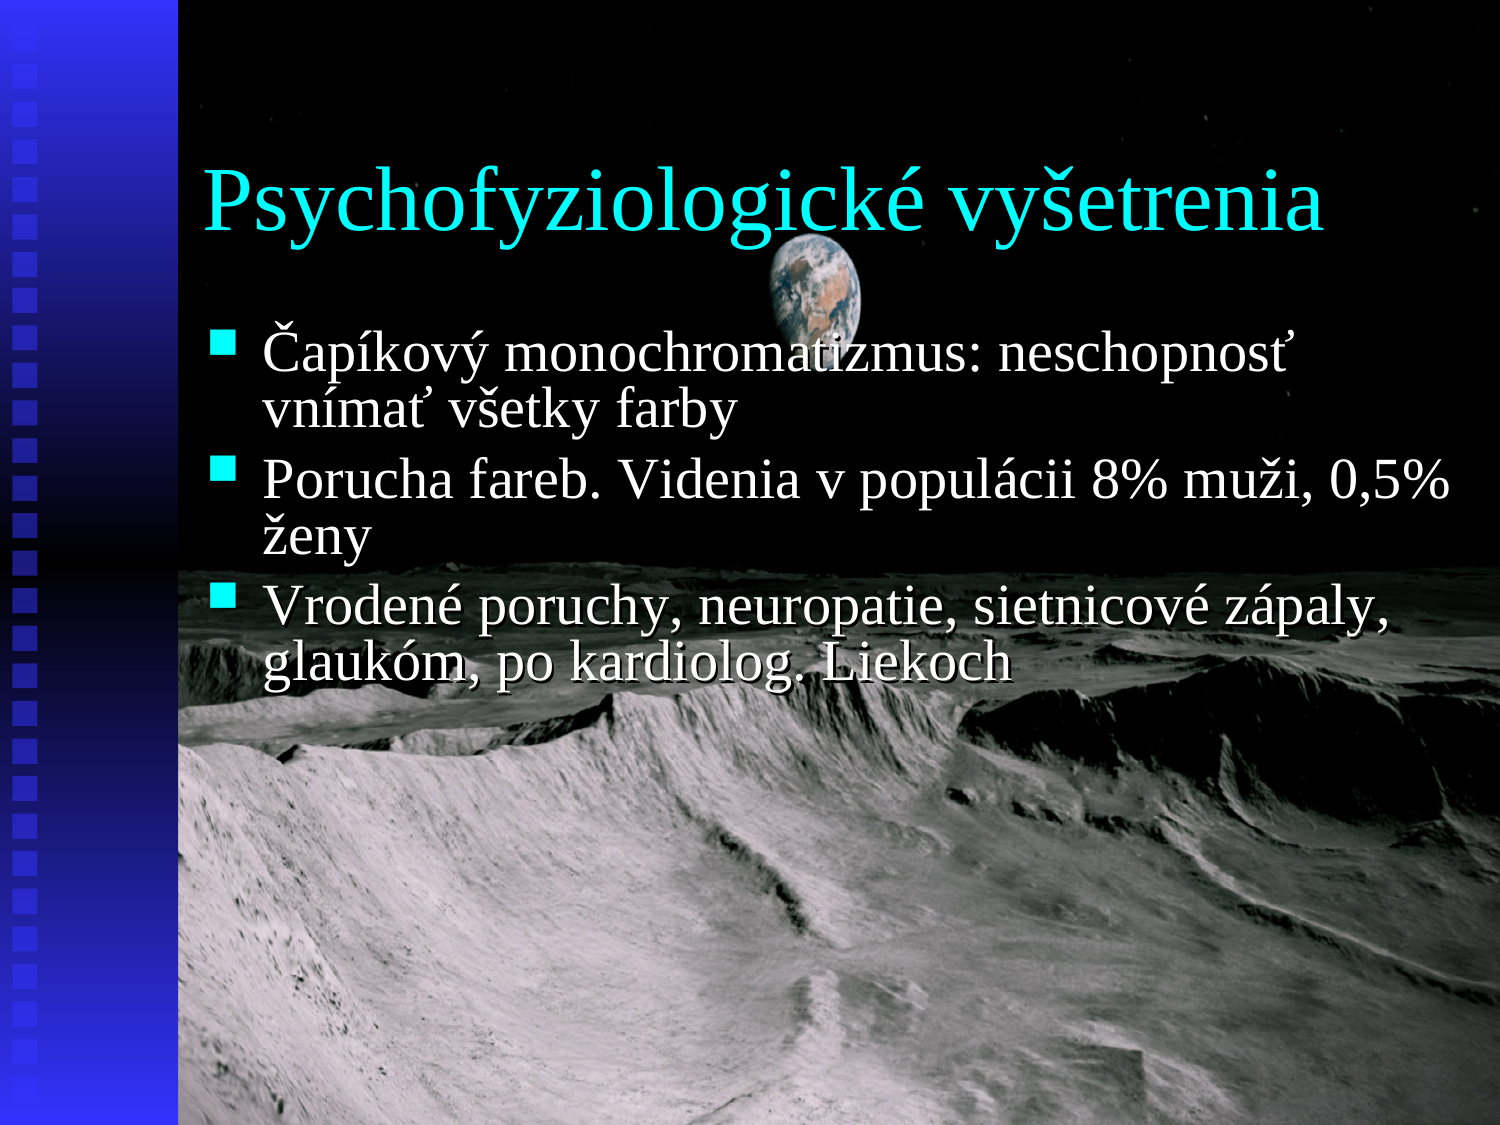

# Psychofyziologické vyšetrenia
Čapíkový monochromatizmus: neschopnosť vnímať všetky farby
Porucha fareb. Videnia v populácii 8% muži, 0,5% ženy
Vrodené poruchy, neuropatie, sietnicové zápaly, glaukóm, po kardiolog. Liekoch